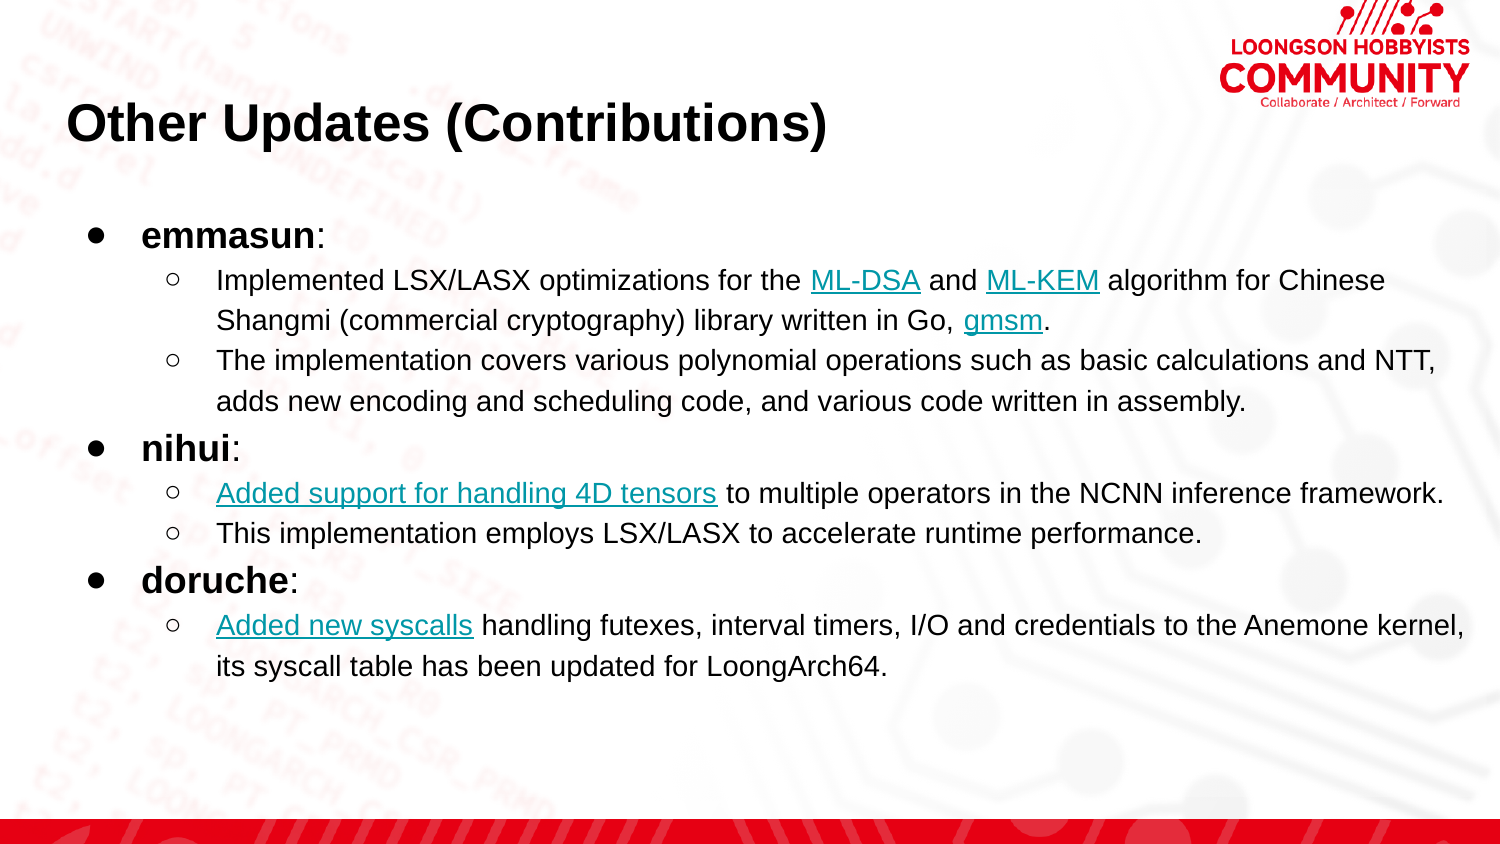

# Other Updates (Contributions)
emmasun:
Implemented LSX/LASX optimizations for the ML-DSA and ML-KEM algorithm for Chinese Shangmi (commercial cryptography) library written in Go, gmsm.
The implementation covers various polynomial operations such as basic calculations and NTT, adds new encoding and scheduling code, and various code written in assembly.
nihui:
Added support for handling 4D tensors to multiple operators in the NCNN inference framework.
This implementation employs LSX/LASX to accelerate runtime performance.
doruche:
Added new syscalls handling futexes, interval timers, I/O and credentials to the Anemone kernel, its syscall table has been updated for LoongArch64.